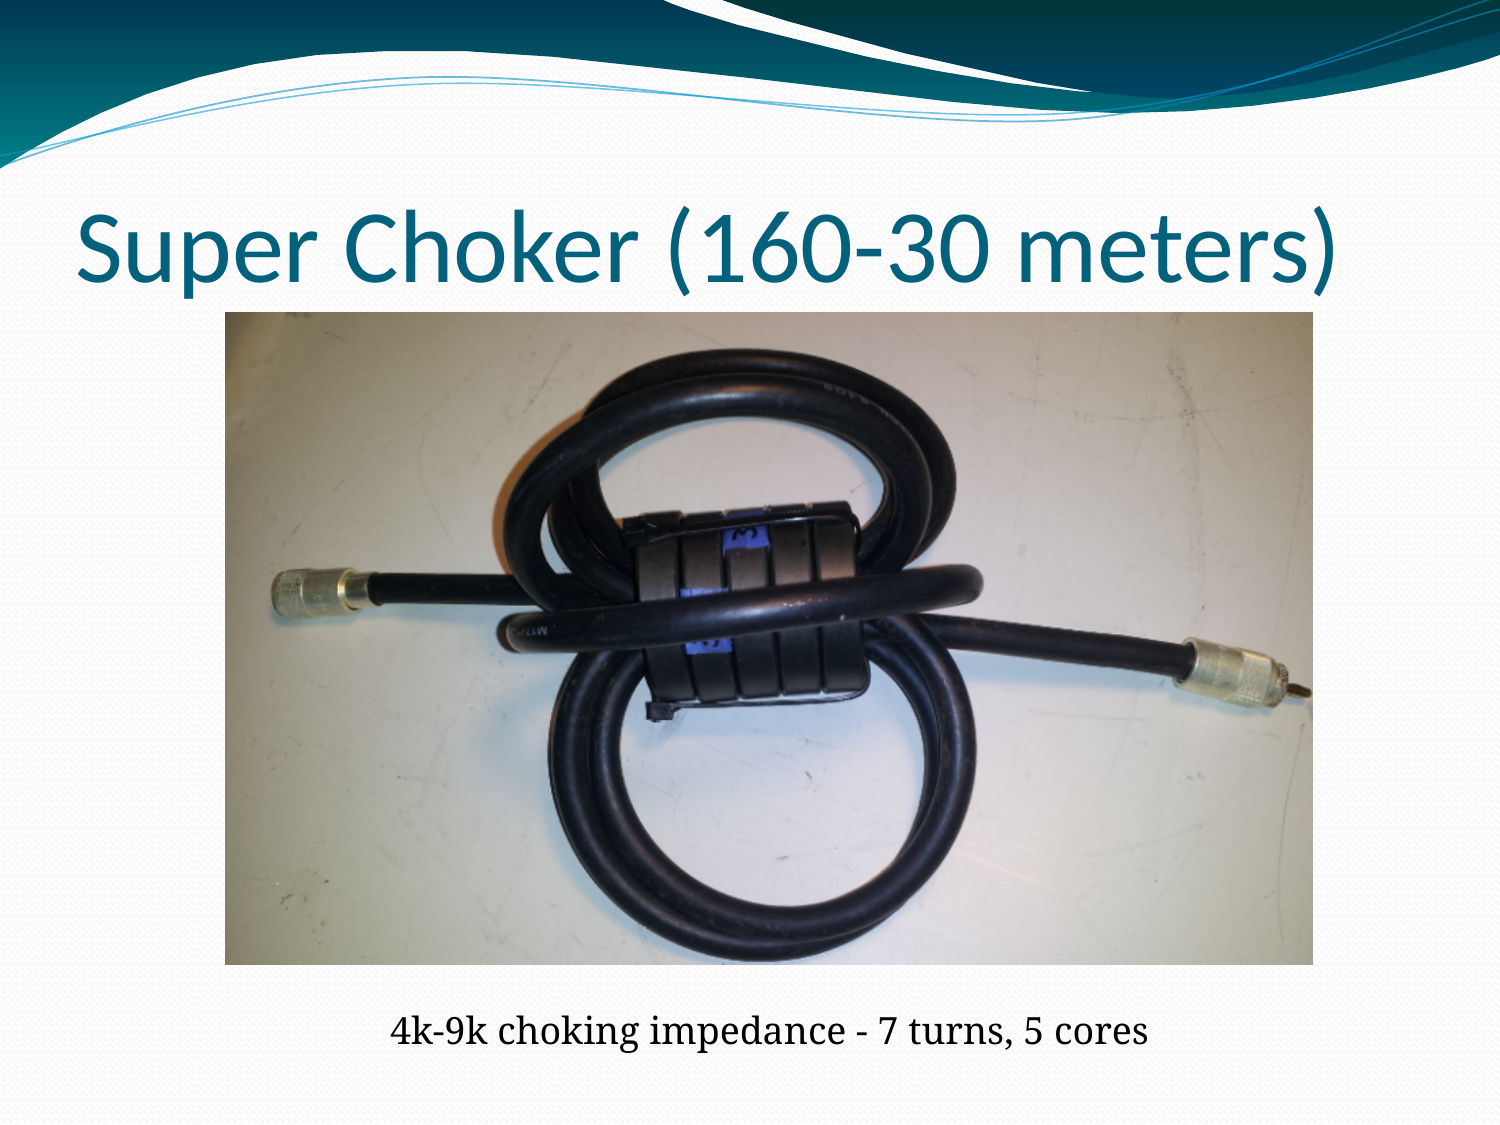

# Super Choker (160-30 meters)
4k-9k choking impedance - 7 turns, 5 cores